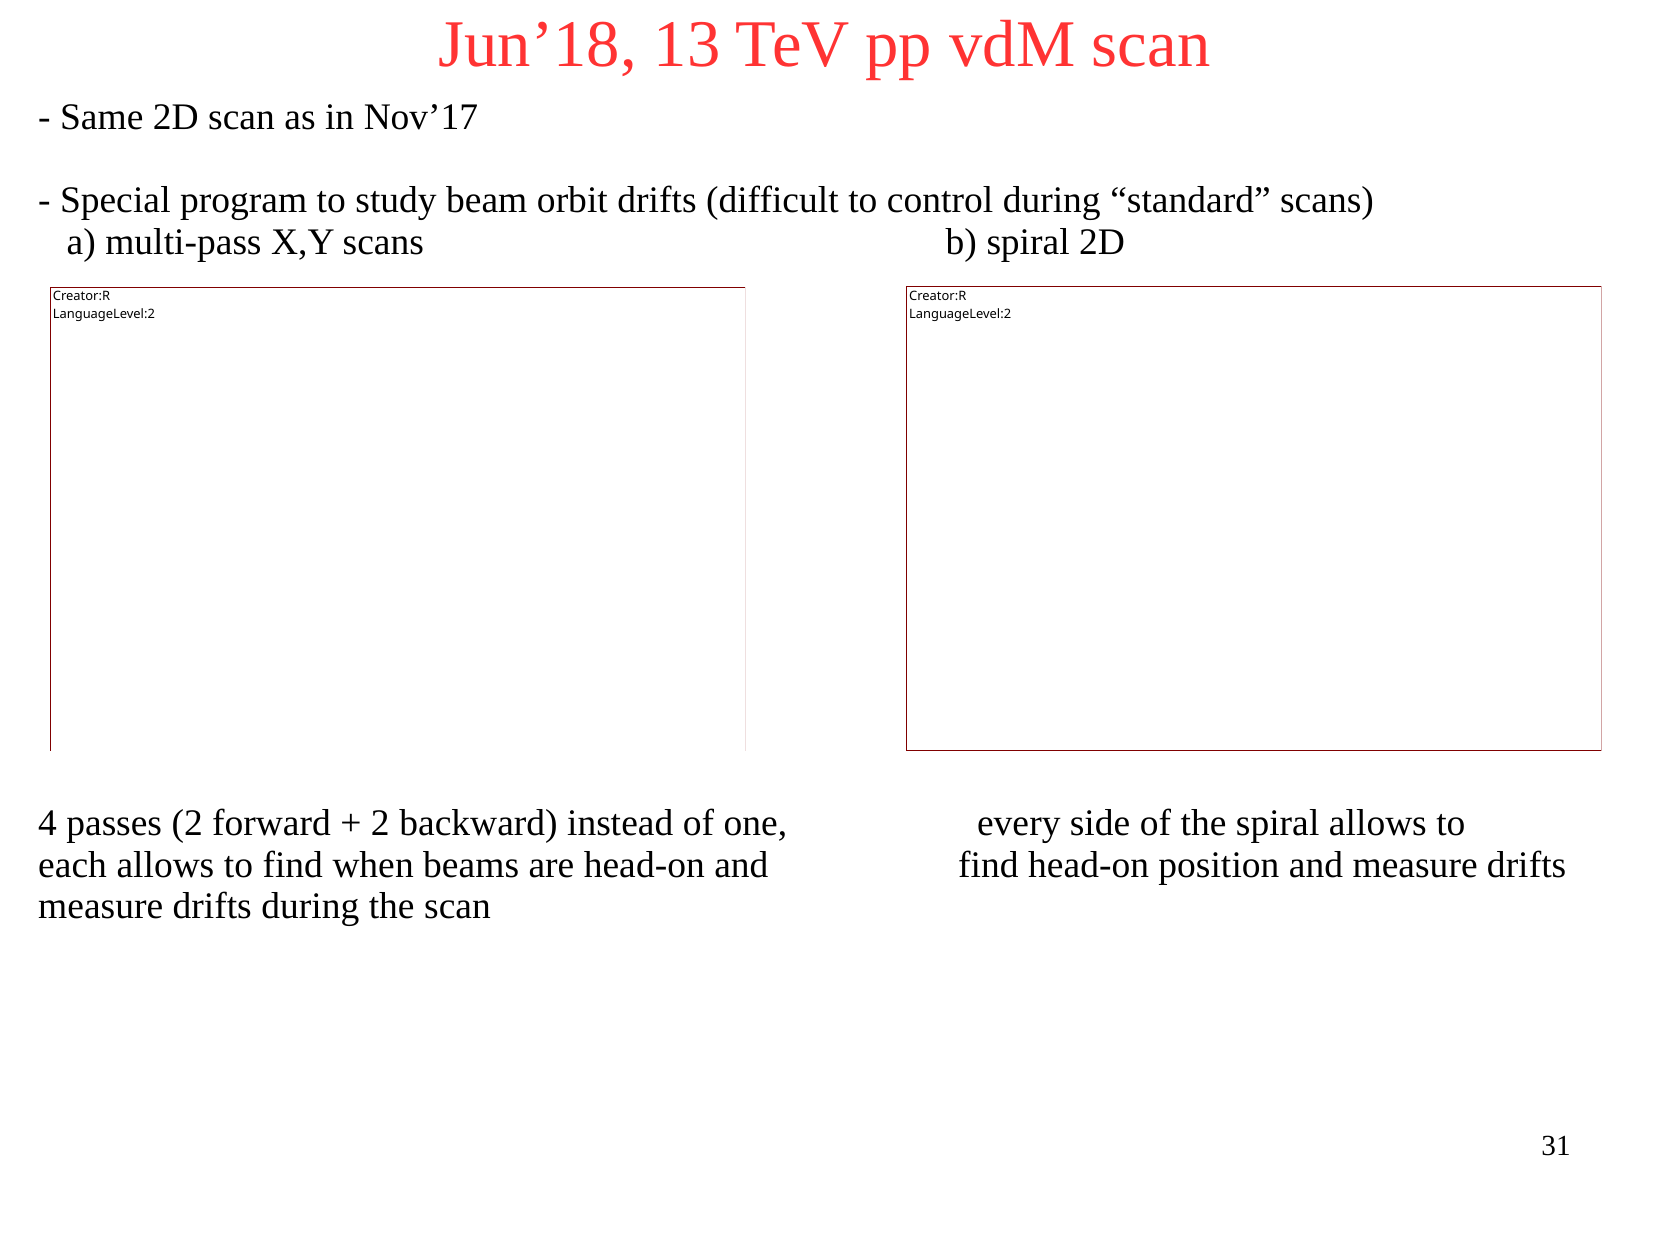

Jun’18, 13 TeV pp vdM scan
- Same 2D scan as in Nov’17
- Special program to study beam orbit drifts (difficult to control during “standard” scans)
 a) multi-pass X,Y scans b) spiral 2D
4 passes (2 forward + 2 backward) instead of one, every side of the spiral allows to
each allows to find when beams are head-on and find head-on position and measure drifts
measure drifts during the scan
31